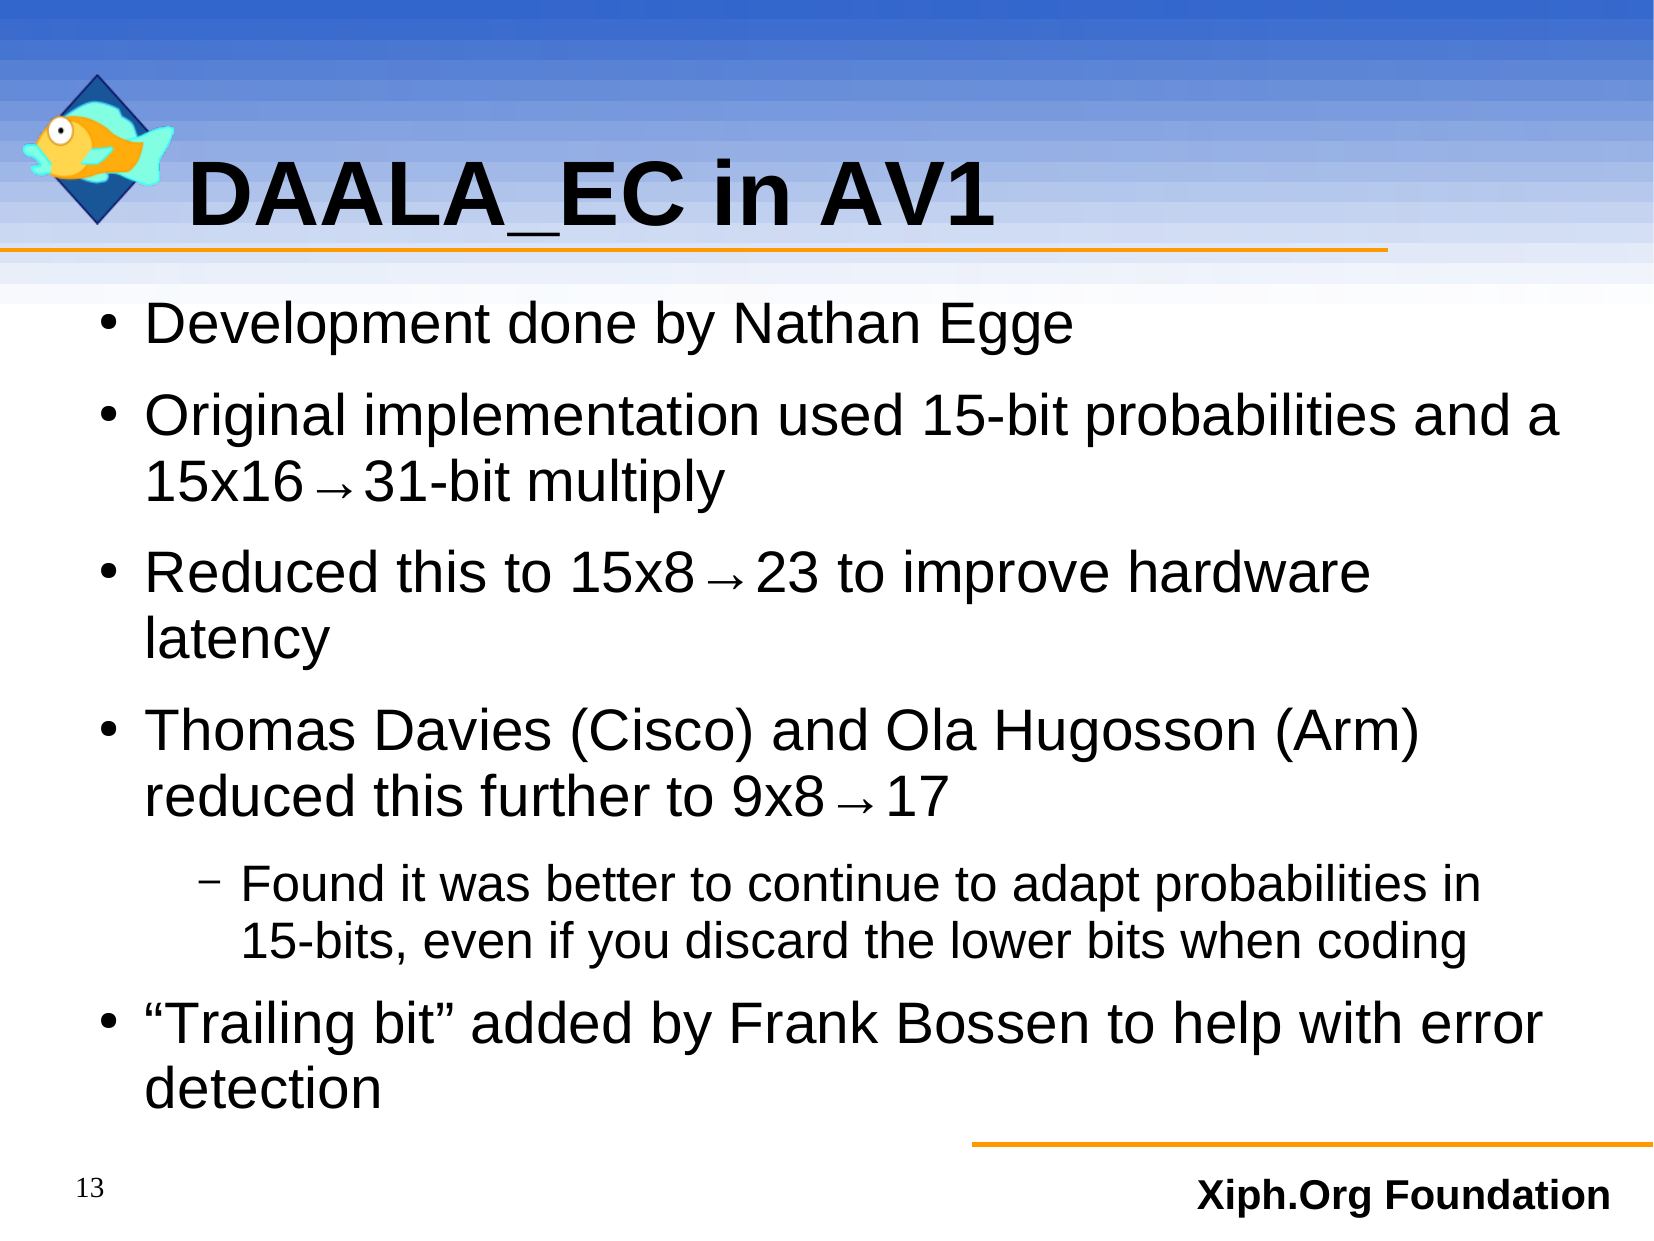

# DAALA_EC in AV1
Development done by Nathan Egge
Original implementation used 15-bit probabilities and a 15x16→31-bit multiply
Reduced this to 15x8→23 to improve hardware latency
Thomas Davies (Cisco) and Ola Hugosson (Arm) reduced this further to 9x8→17
Found it was better to continue to adapt probabilities in 15-bits, even if you discard the lower bits when coding
“Trailing bit” added by Frank Bossen to help with error detection
13